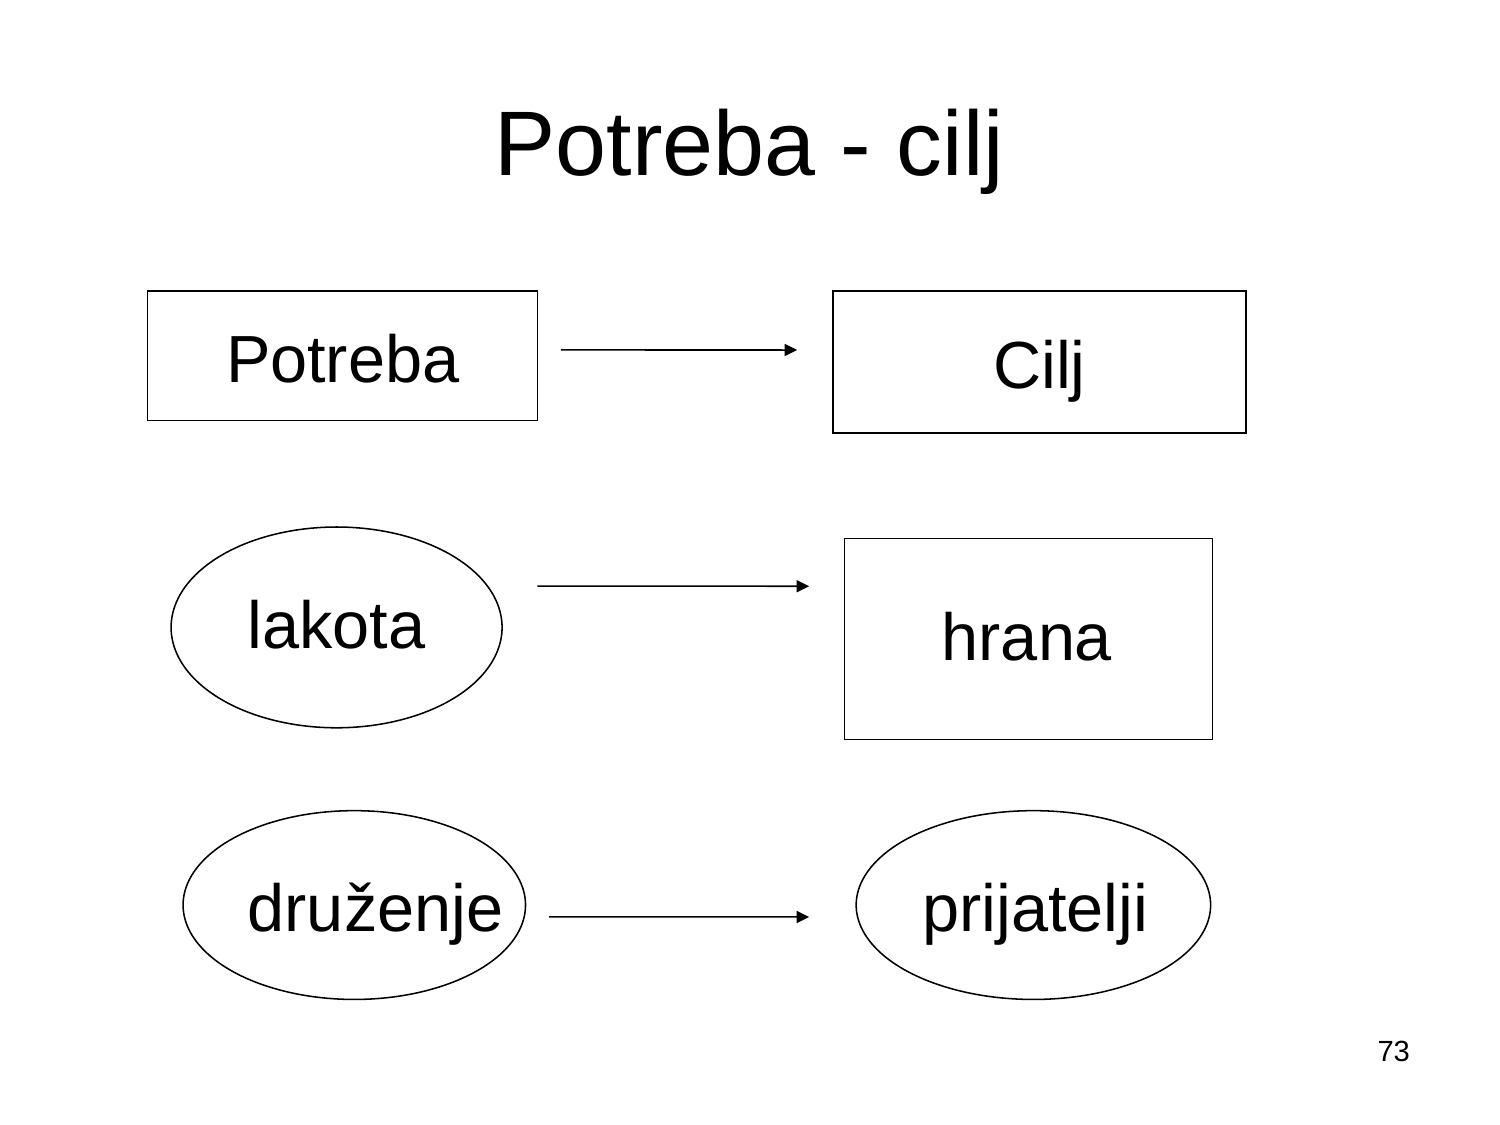

# Potreba - cilj
Potreba
Cilj
lakota
hrana
druženje
prijatelji